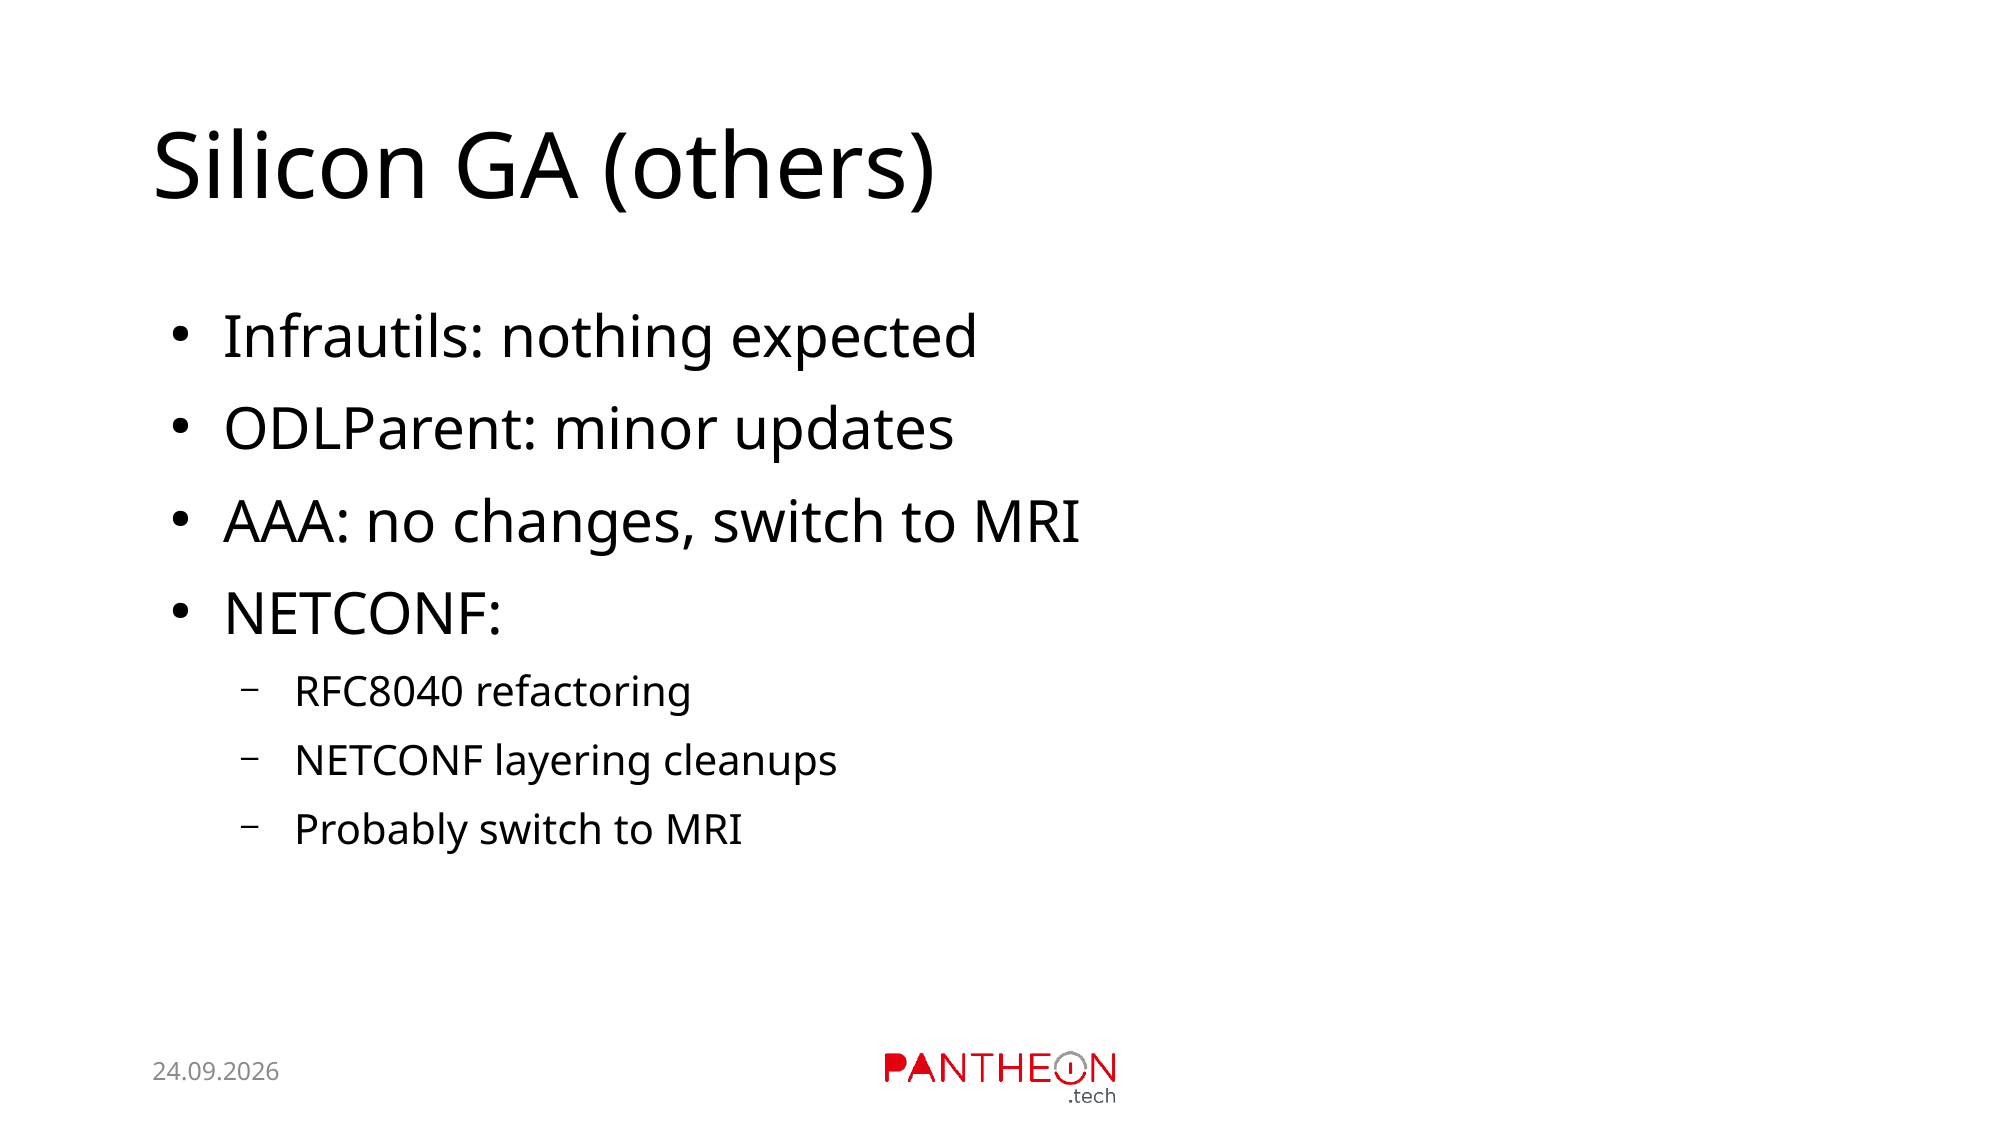

# Silicon GA (others)
Infrautils: nothing expected
ODLParent: minor updates
AAA: no changes, switch to MRI
NETCONF:
RFC8040 refactoring
NETCONF layering cleanups
Probably switch to MRI